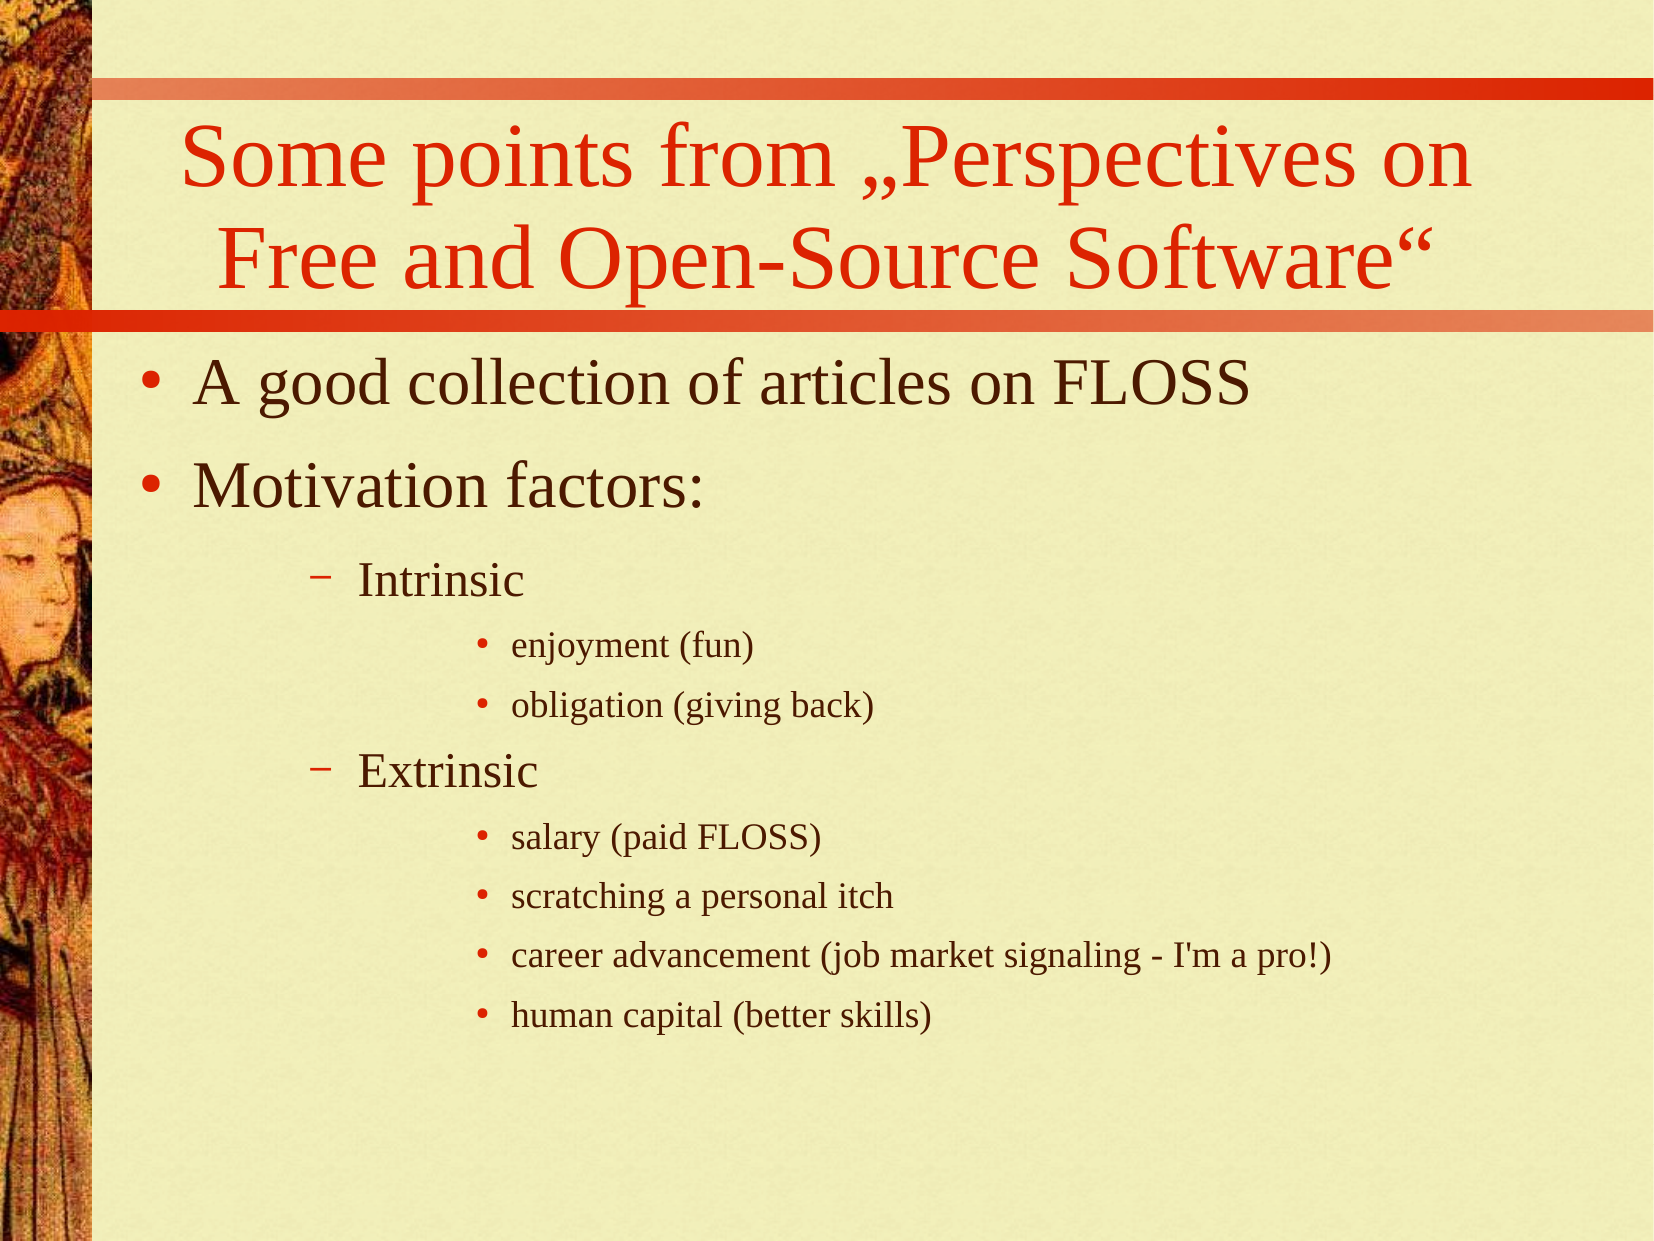

# Some points from „Perspectives on Free and Open-Source Software“
A good collection of articles on FLOSS
Motivation factors:
Intrinsic
enjoyment (fun)
obligation (giving back)
Extrinsic
salary (paid FLOSS)
scratching a personal itch
career advancement (job market signaling - I'm a pro!)
human capital (better skills)